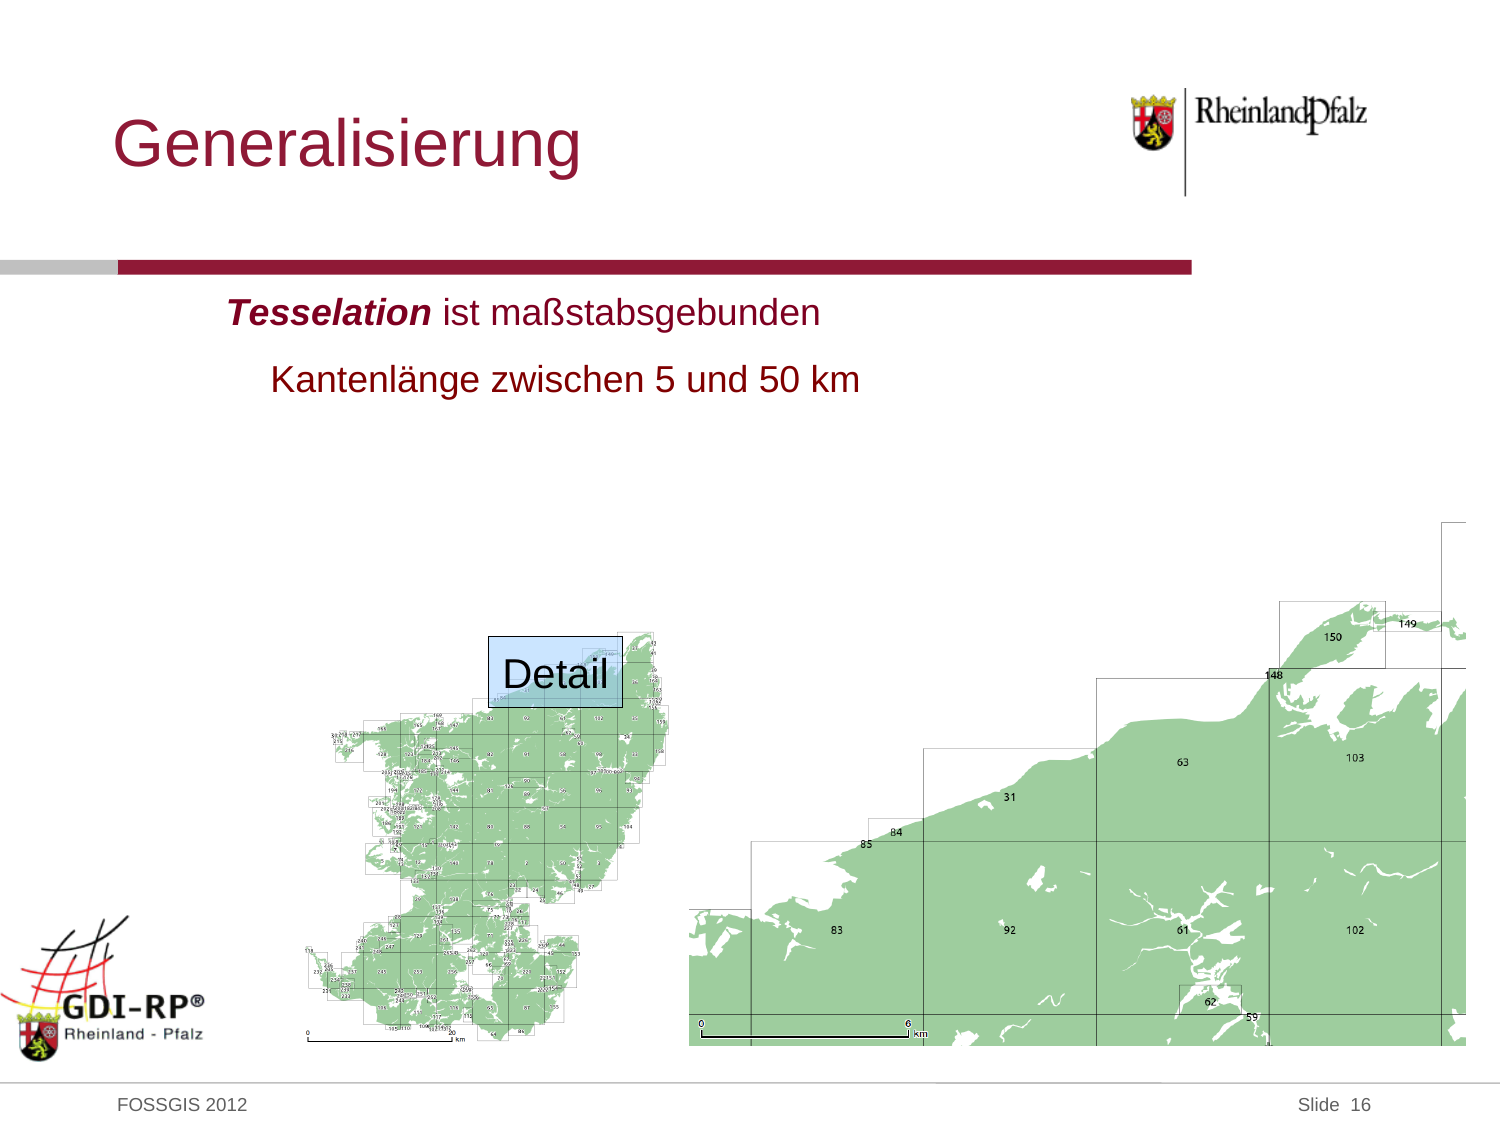

# Generalisierung
Tesselation ist maßstabsgebunden
Kantenlänge zwischen 5 und 50 km
Detail